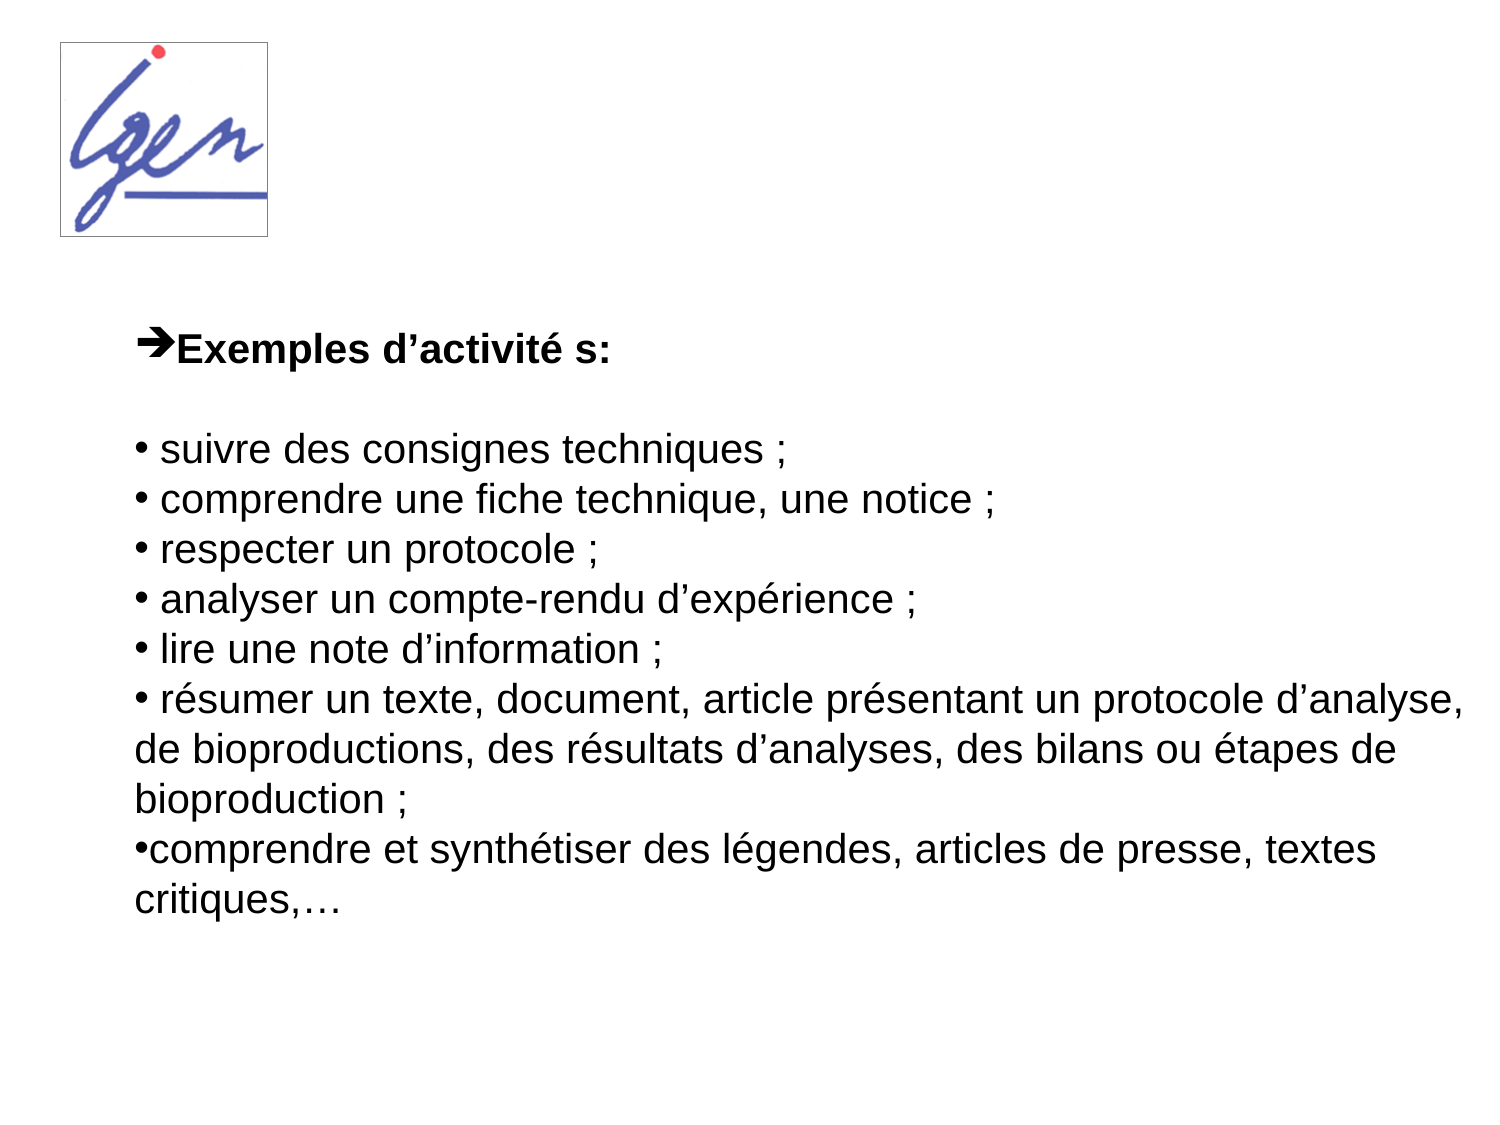

Exemples d’activité s:
 suivre des consignes techniques ;
 comprendre une fiche technique, une notice ;
 respecter un protocole ;
 analyser un compte-rendu d’expérience ;
 lire une note d’information ;
 résumer un texte, document, article présentant un protocole d’analyse, de bioproductions, des résultats d’analyses, des bilans ou étapes de bioproduction ;
comprendre et synthétiser des légendes, articles de presse, textes critiques,…